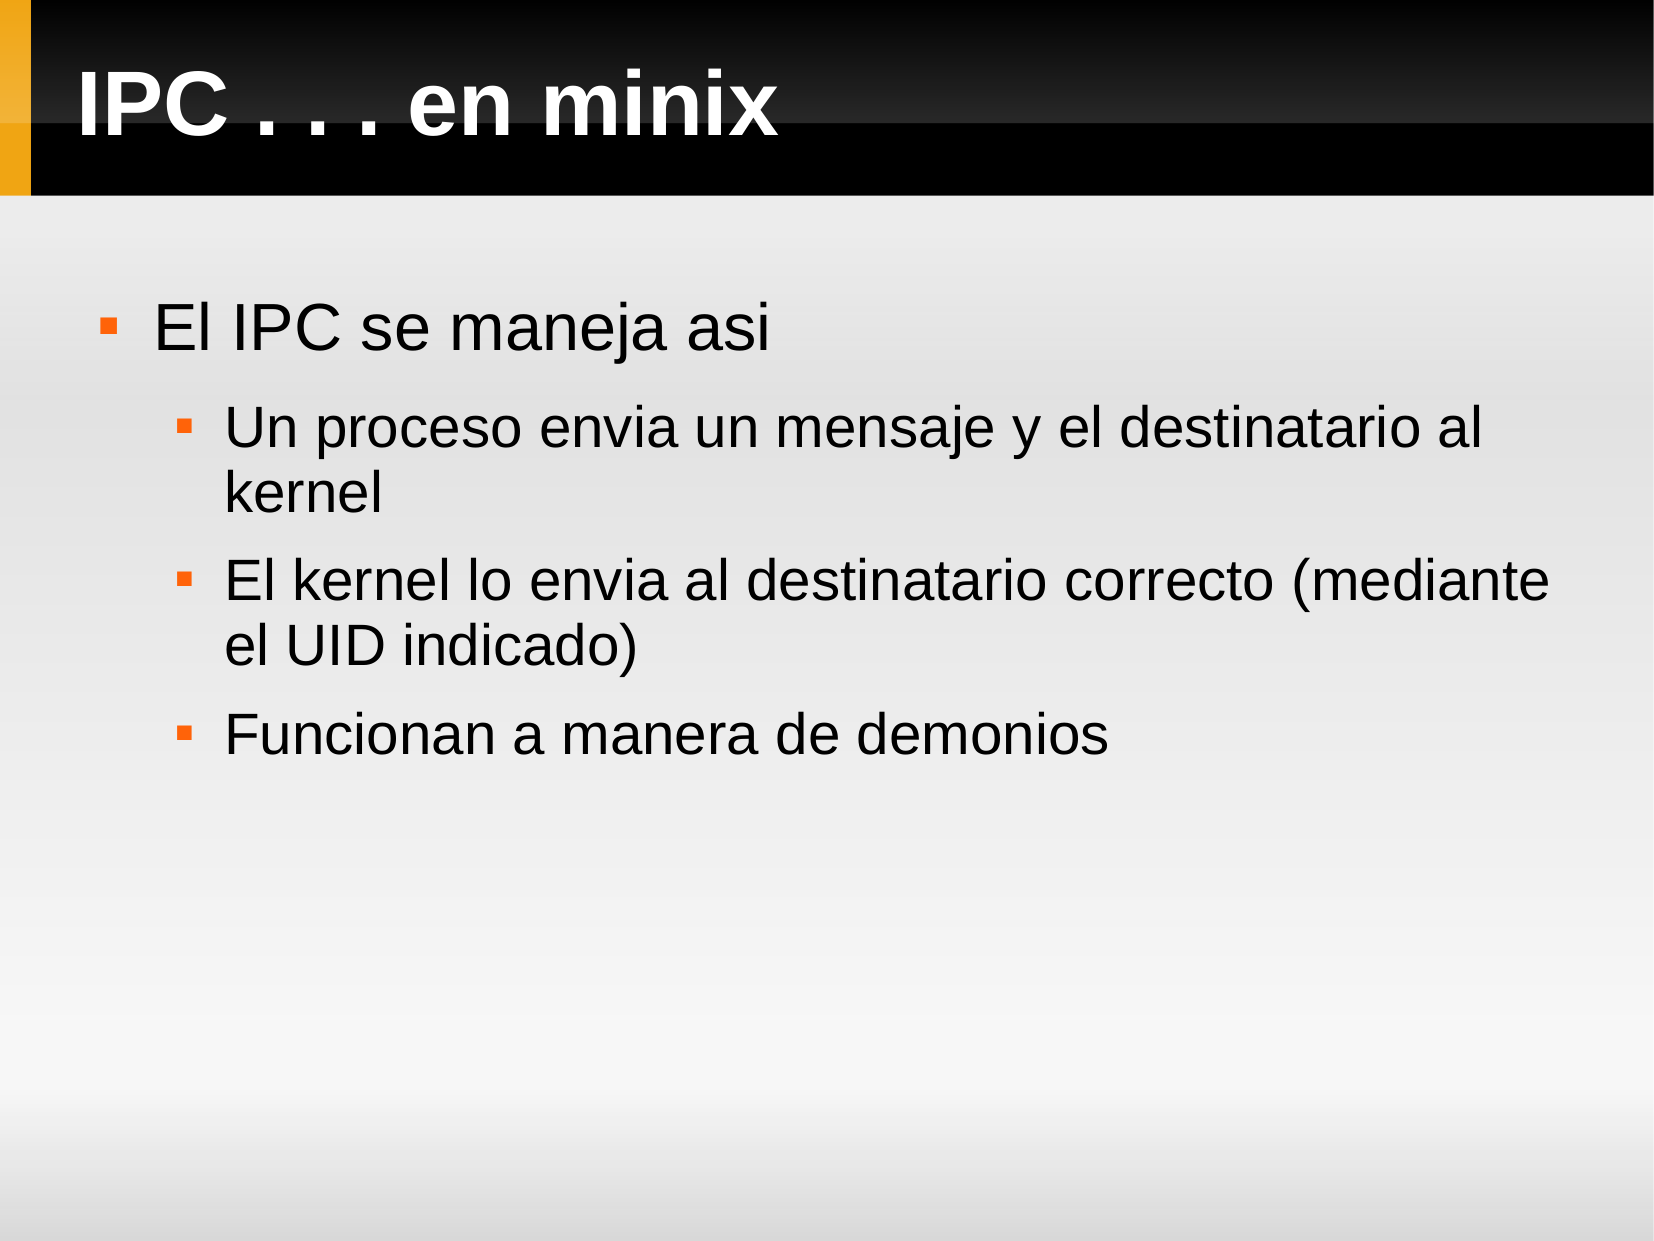

# IPC . . . en minix
El IPC se maneja asi
Un proceso envia un mensaje y el destinatario al kernel
El kernel lo envia al destinatario correcto (mediante el UID indicado)
Funcionan a manera de demonios